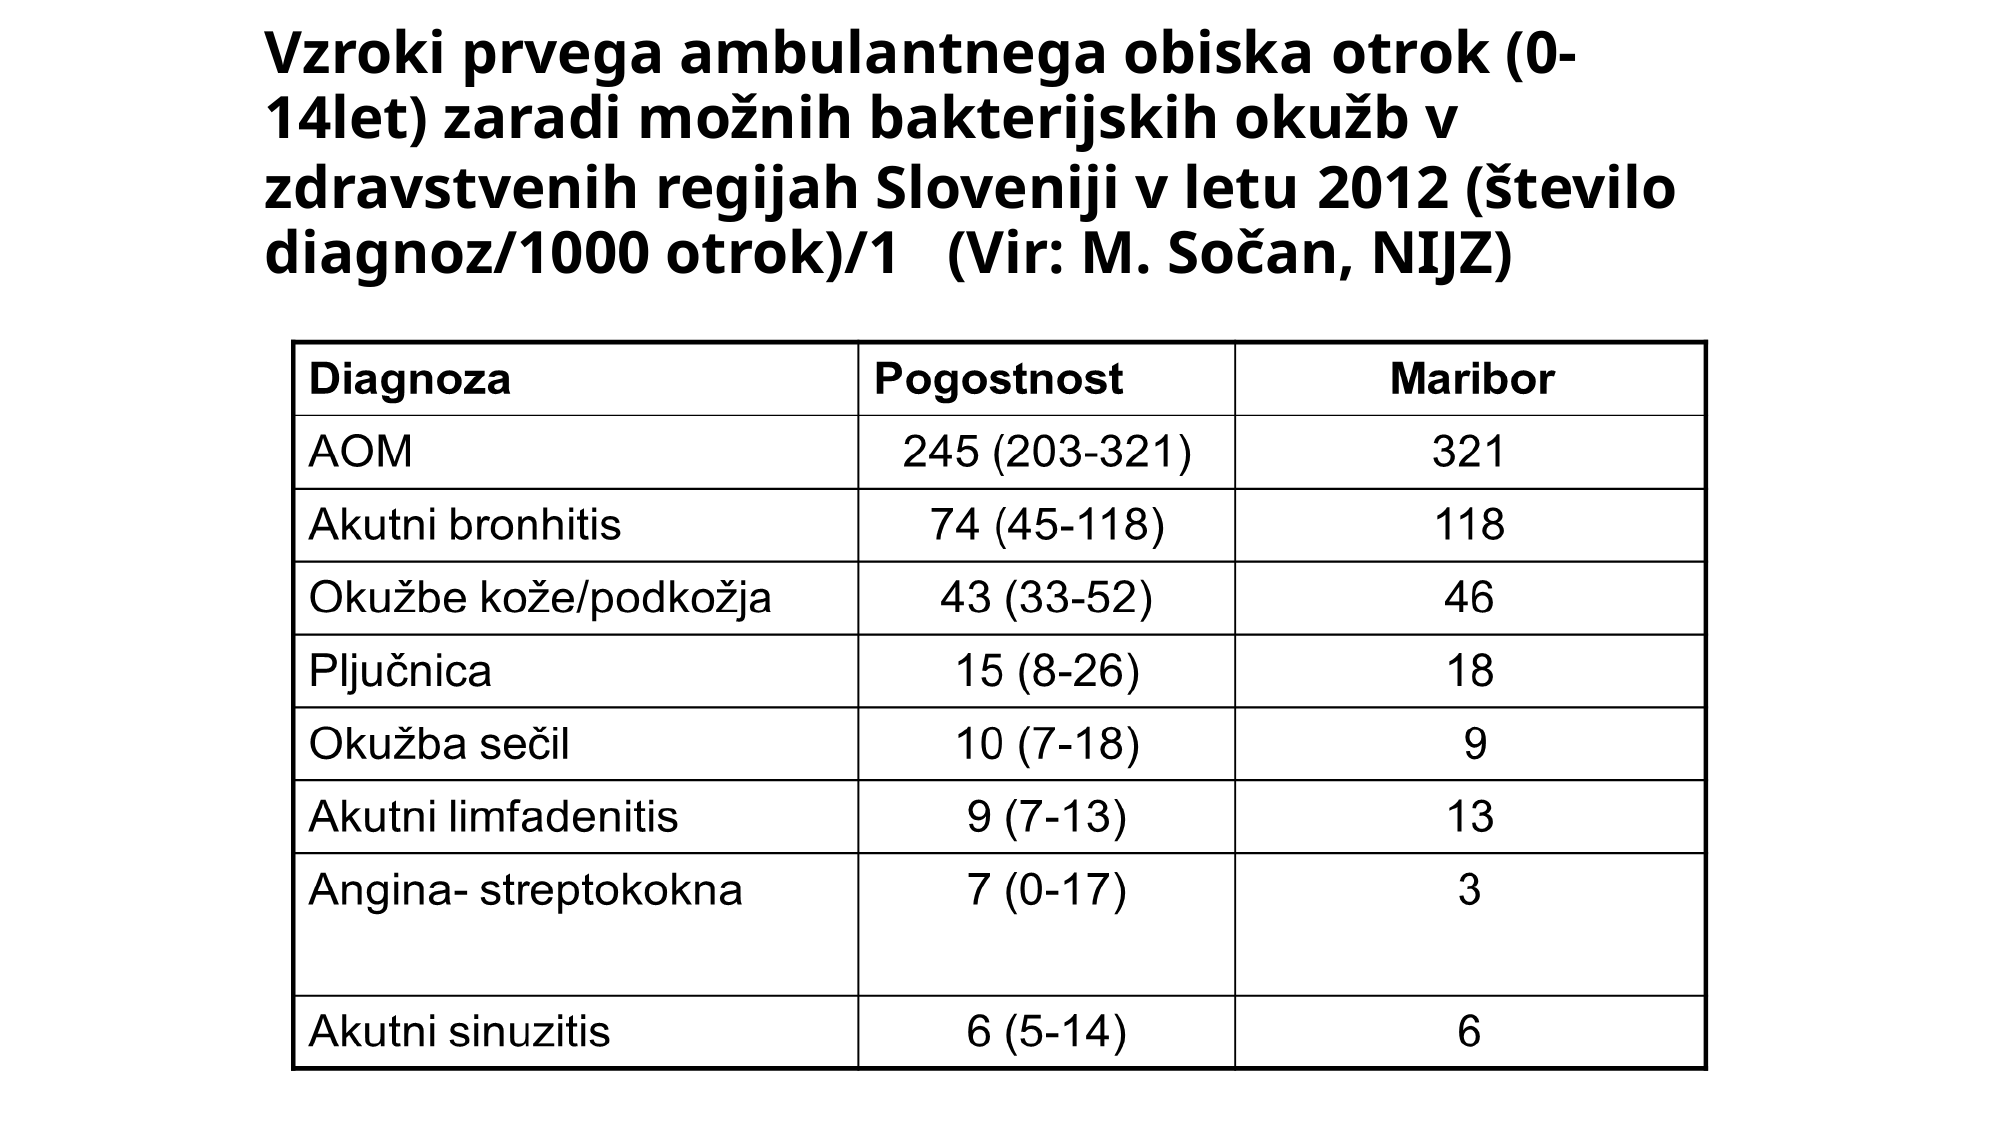

# Vzroki prvega ambulantnega obiska otrok (0-14let) zaradi možnih bakterijskih okužb v zdravstvenih regijah Sloveniji v letu 2012 (število diagnoz/1000 otrok)/1 (Vir: M. Sočan, NIJZ)